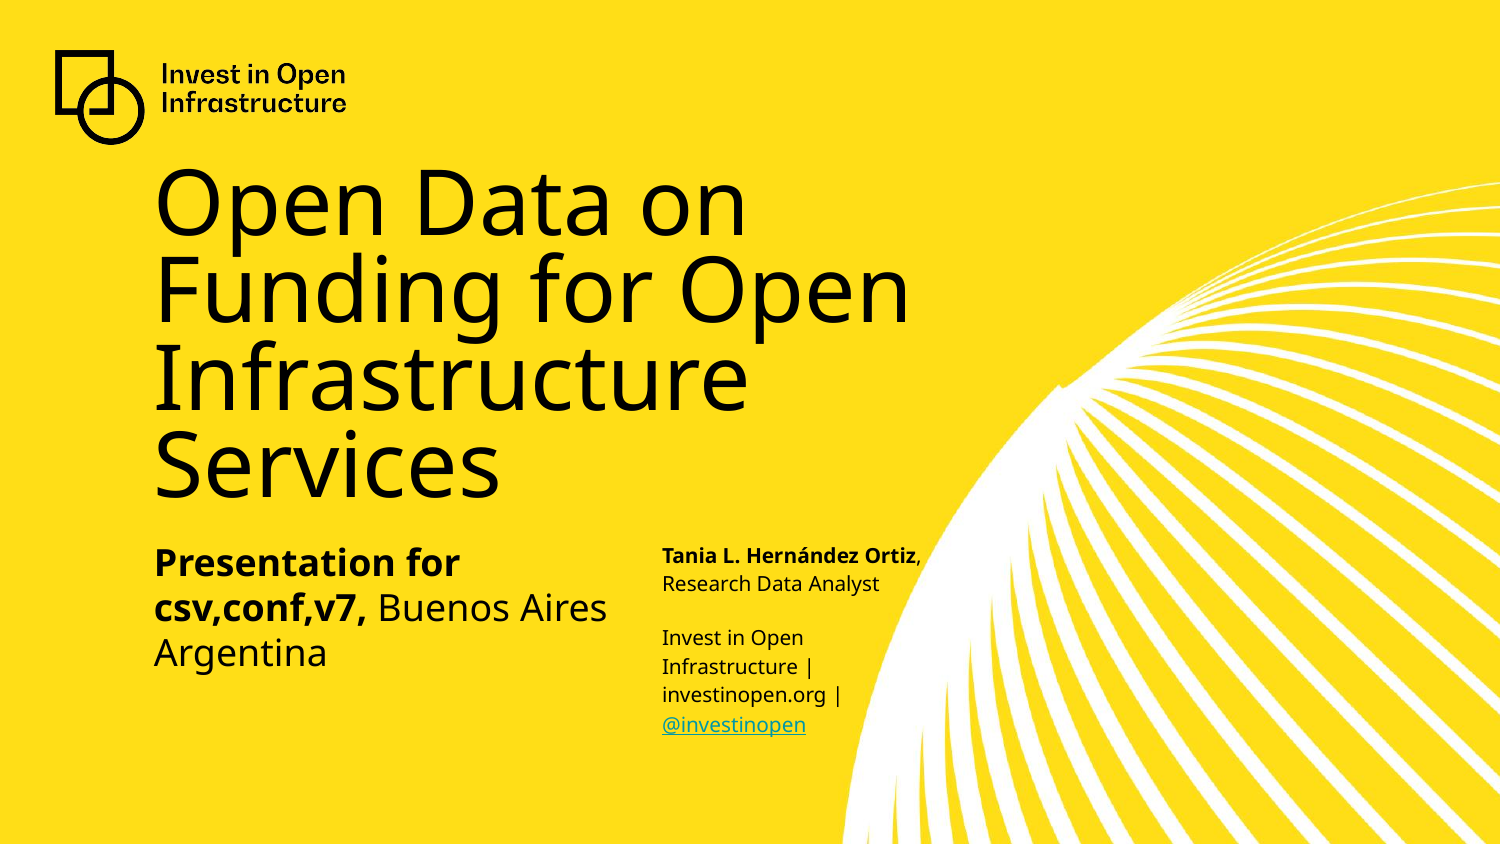

# Open Data on Funding for Open Infrastructure Services
Presentation for csv,conf,v7, Buenos Aires Argentina
Tania L. Hernández Ortiz, Research Data Analyst
Invest in Open Infrastructure | investinopen.org | @investinopen